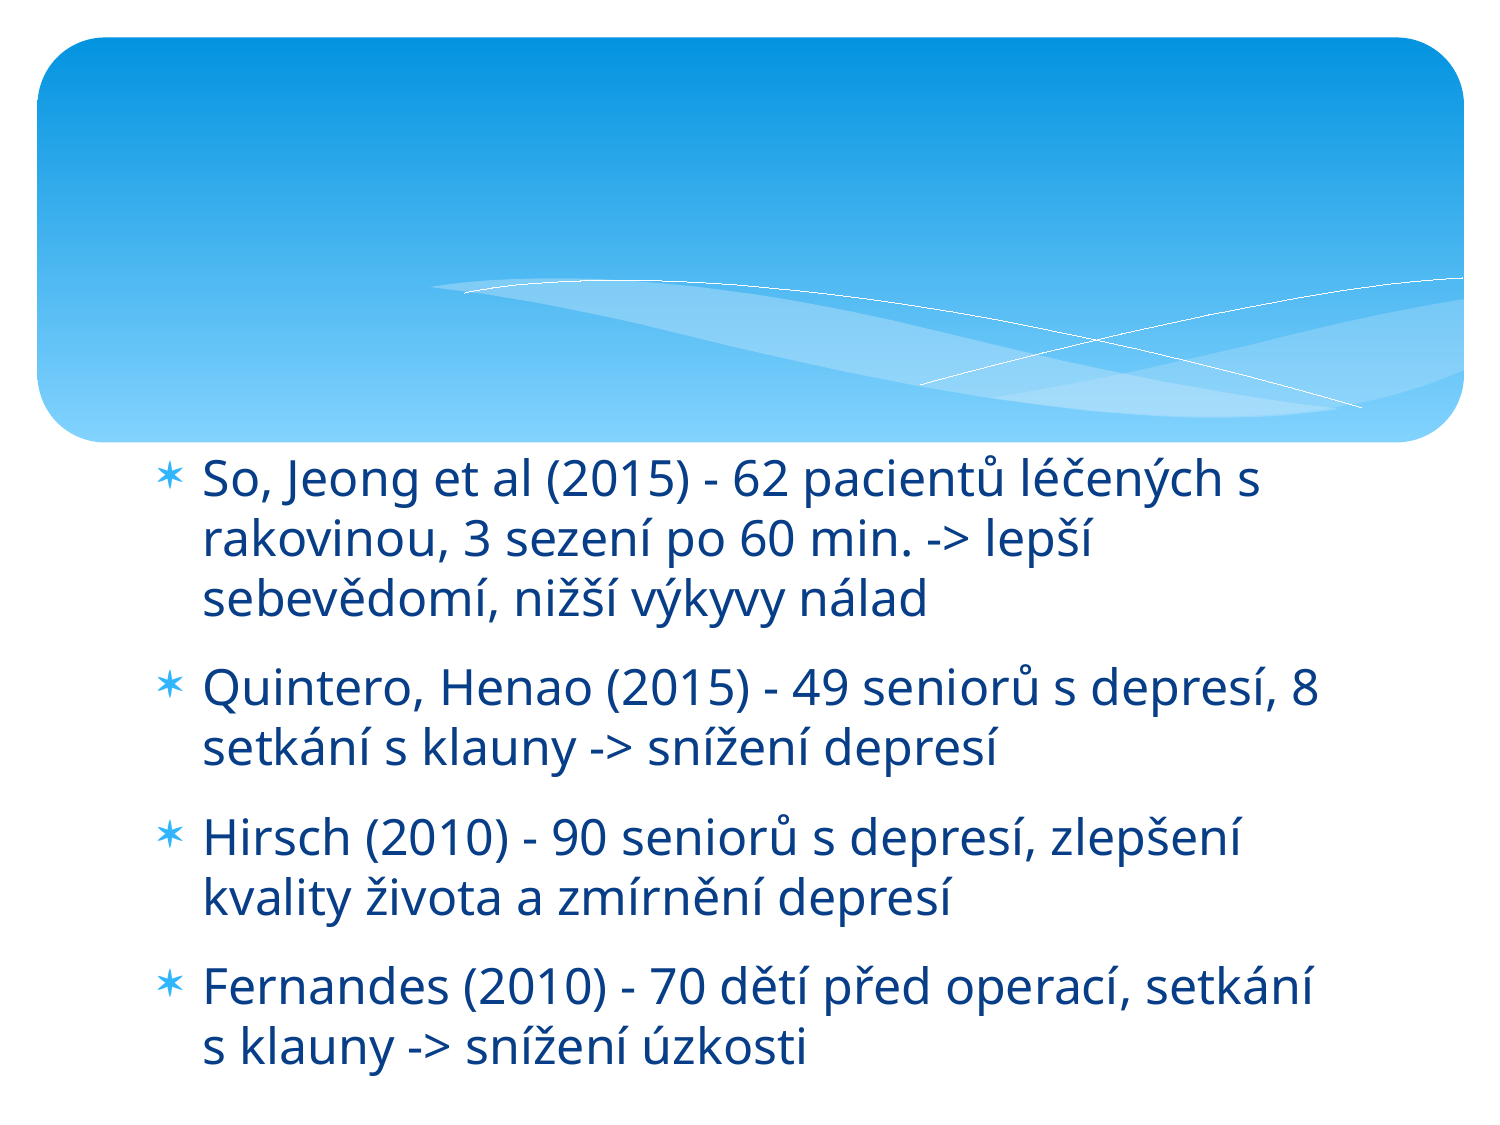

# So, Jeong et al (2015) - 62 pacientů léčených s rakovinou, 3 sezení po 60 min. -> lepší sebevědomí, nižší výkyvy nálad
Quintero, Henao (2015) - 49 seniorů s depresí, 8 setkání s klauny -> snížení depresí
Hirsch (2010) - 90 seniorů s depresí, zlepšení kvality života a zmírnění depresí
Fernandes (2010) - 70 dětí před operací, setkání s klauny -> snížení úzkosti